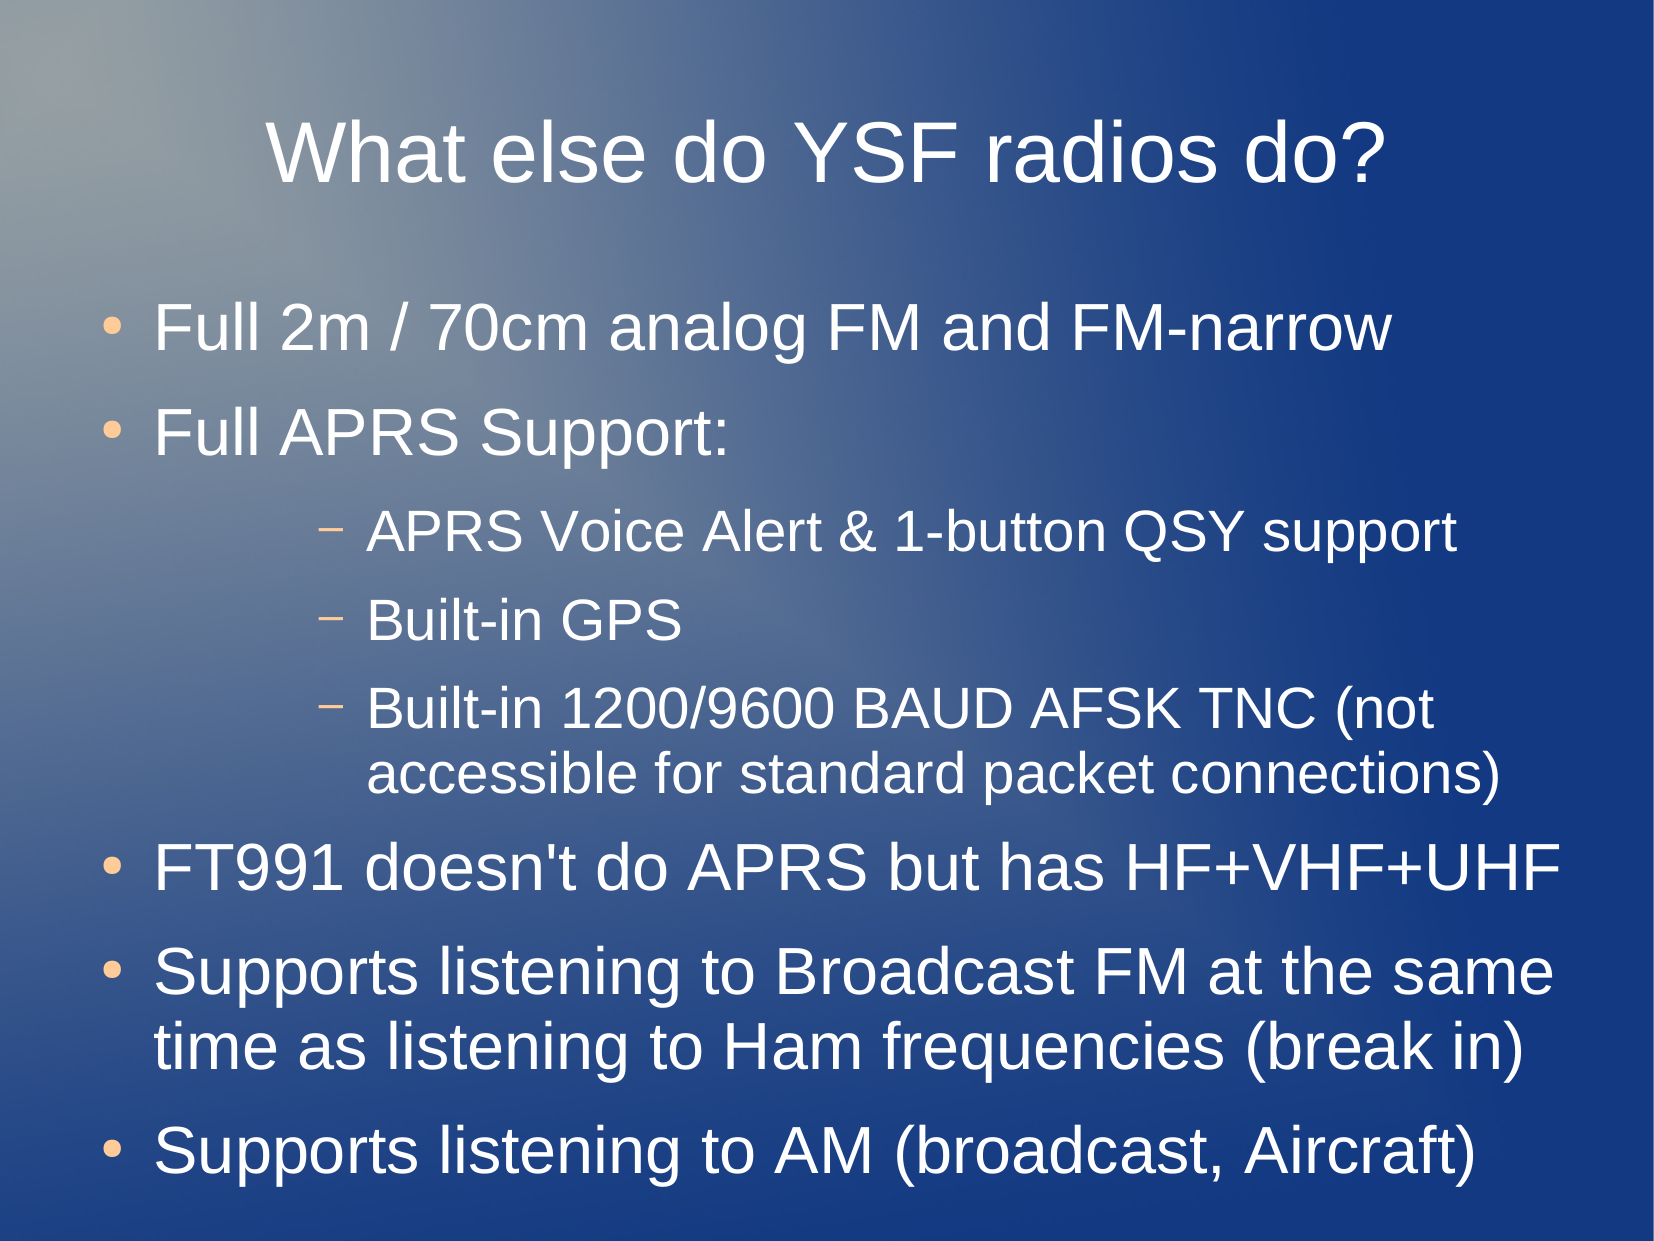

# What else do YSF radios do?
Full 2m / 70cm analog FM and FM-narrow
Full APRS Support:
APRS Voice Alert & 1-button QSY support
Built-in GPS
Built-in 1200/9600 BAUD AFSK TNC (not accessible for standard packet connections)
FT991 doesn't do APRS but has HF+VHF+UHF
Supports listening to Broadcast FM at the same time as listening to Ham frequencies (break in)
Supports listening to AM (broadcast, Aircraft)